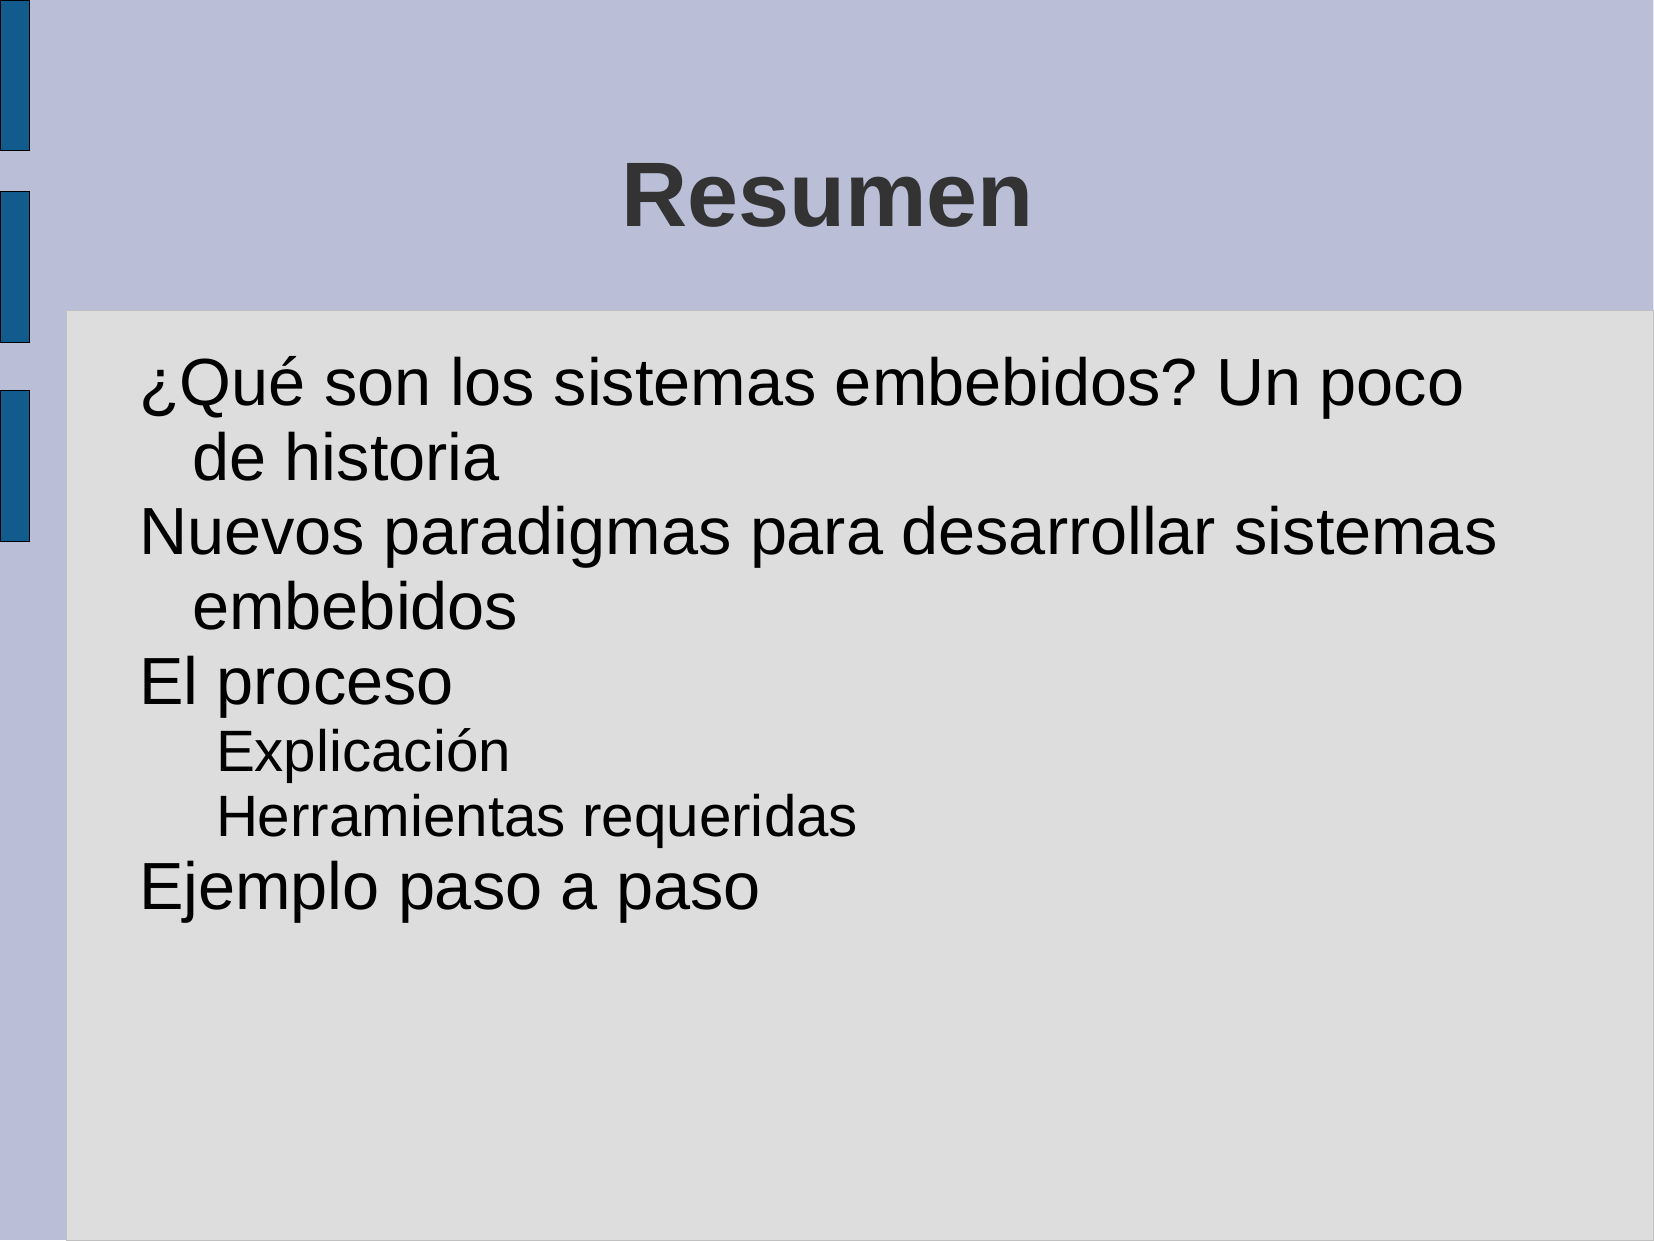

# Resumen
¿Qué son los sistemas embebidos? Un poco de historia
Nuevos paradigmas para desarrollar sistemas embebidos
El proceso
Explicación
Herramientas requeridas
Ejemplo paso a paso